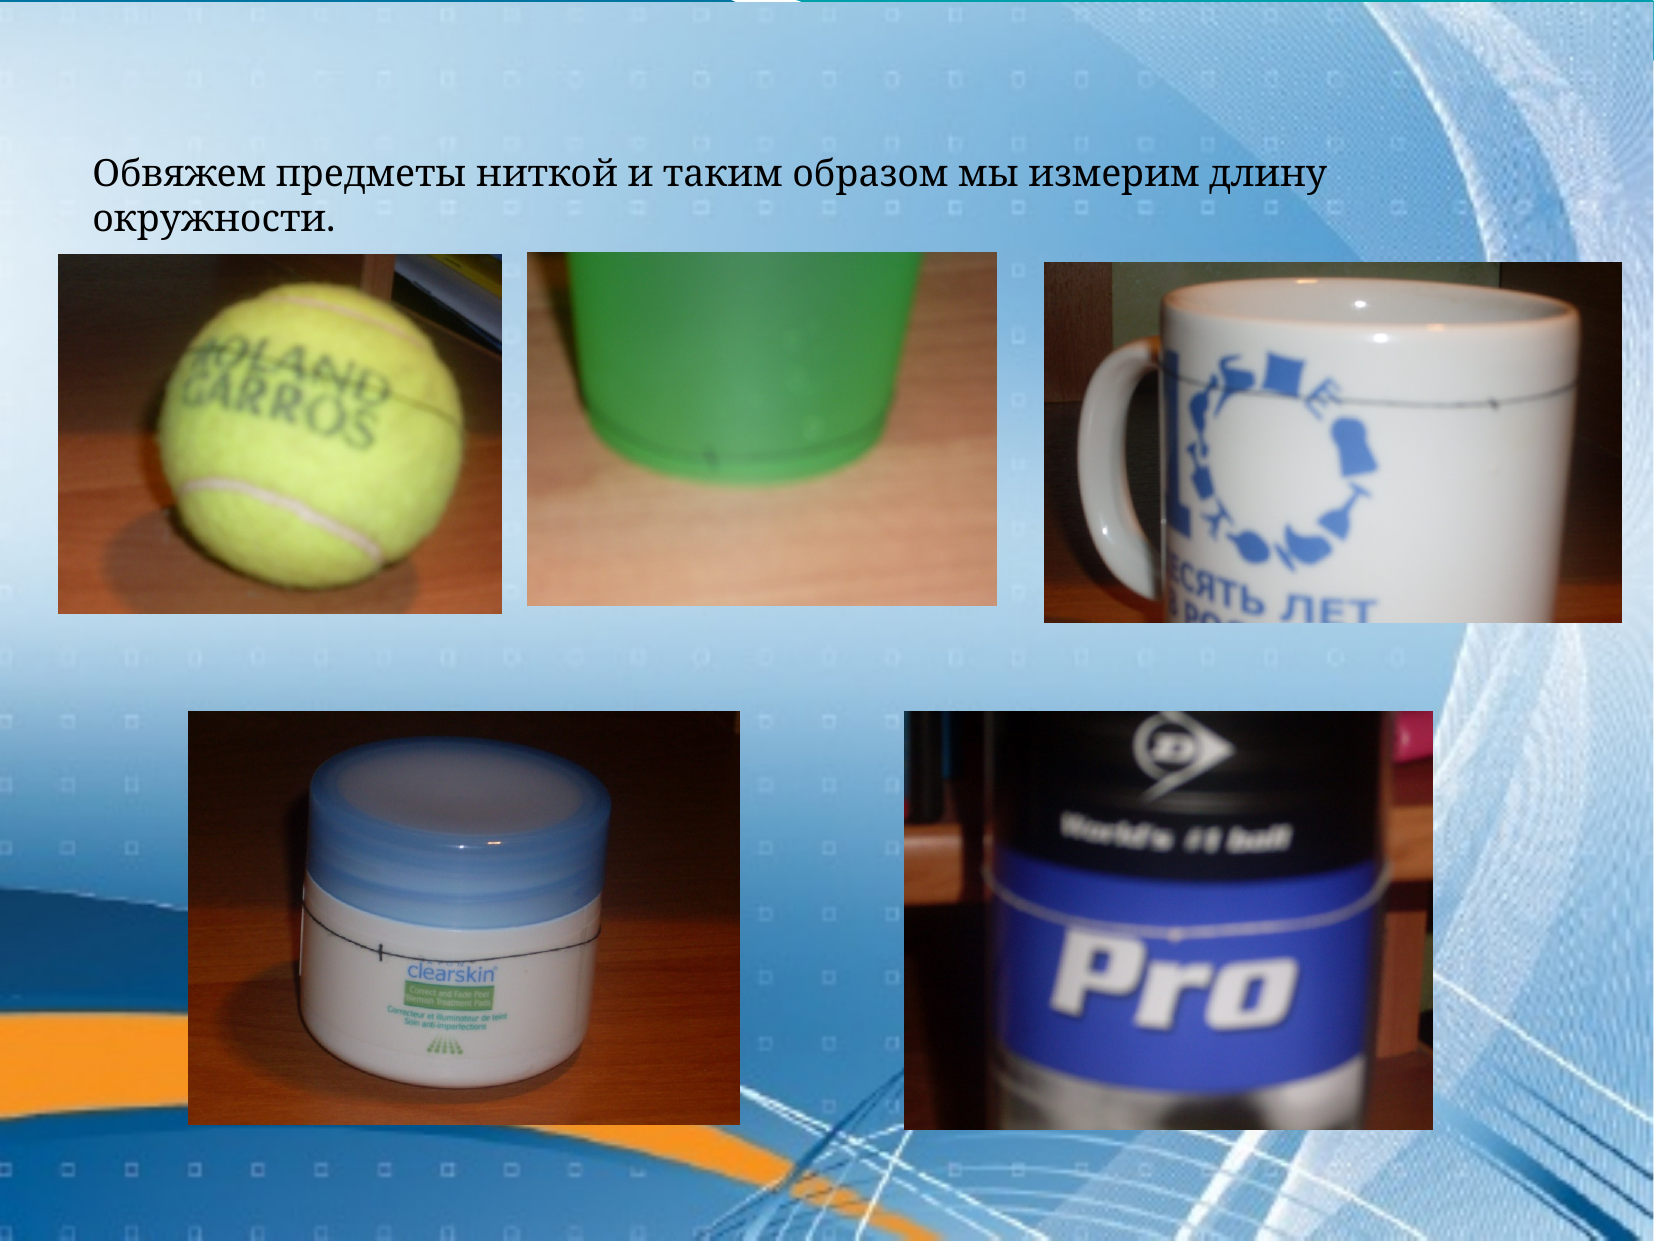

Обвяжем предметы ниткой и таким образом мы измерим длину окружности.